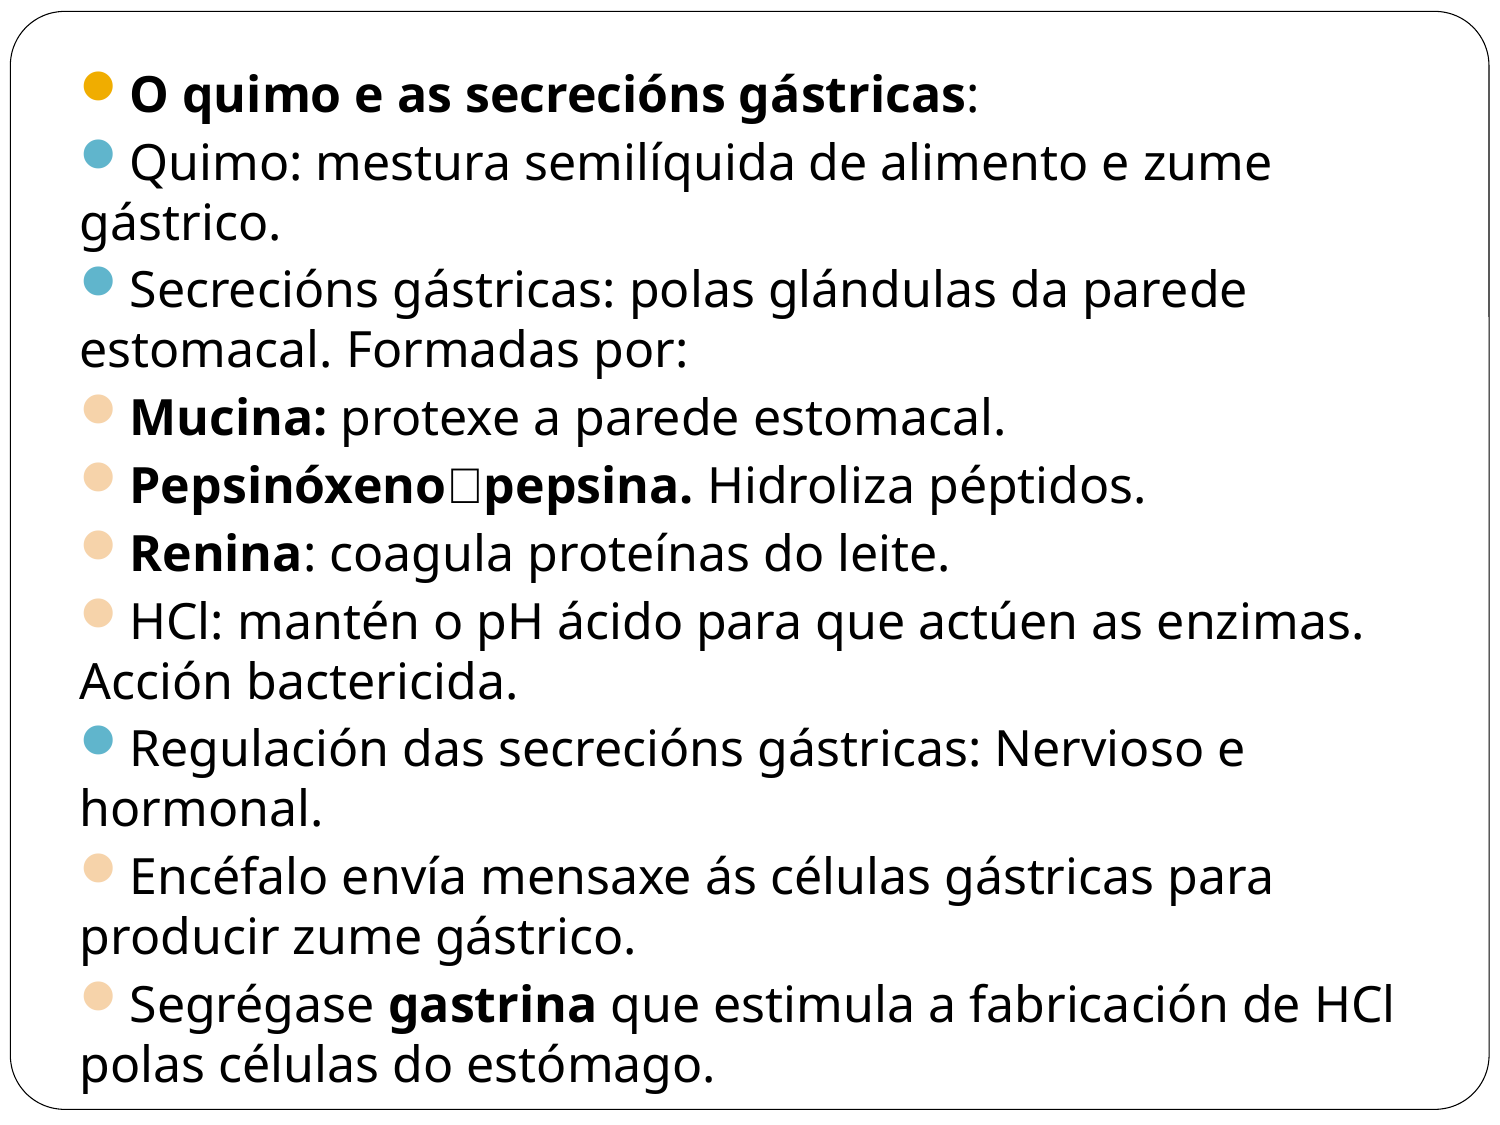

O quimo e as secrecións gástricas:
Quimo: mestura semilíquida de alimento e zume gástrico.
Secrecións gástricas: polas glándulas da parede estomacal. Formadas por:
Mucina: protexe a parede estomacal.
Pepsinóxenopepsina. Hidroliza péptidos.
Renina: coagula proteínas do leite.
HCl: mantén o pH ácido para que actúen as enzimas. Acción bactericida.
Regulación das secrecións gástricas: Nervioso e hormonal.
Encéfalo envía mensaxe ás células gástricas para producir zume gástrico.
Segrégase gastrina que estimula a fabricación de HCl polas células do estómago.